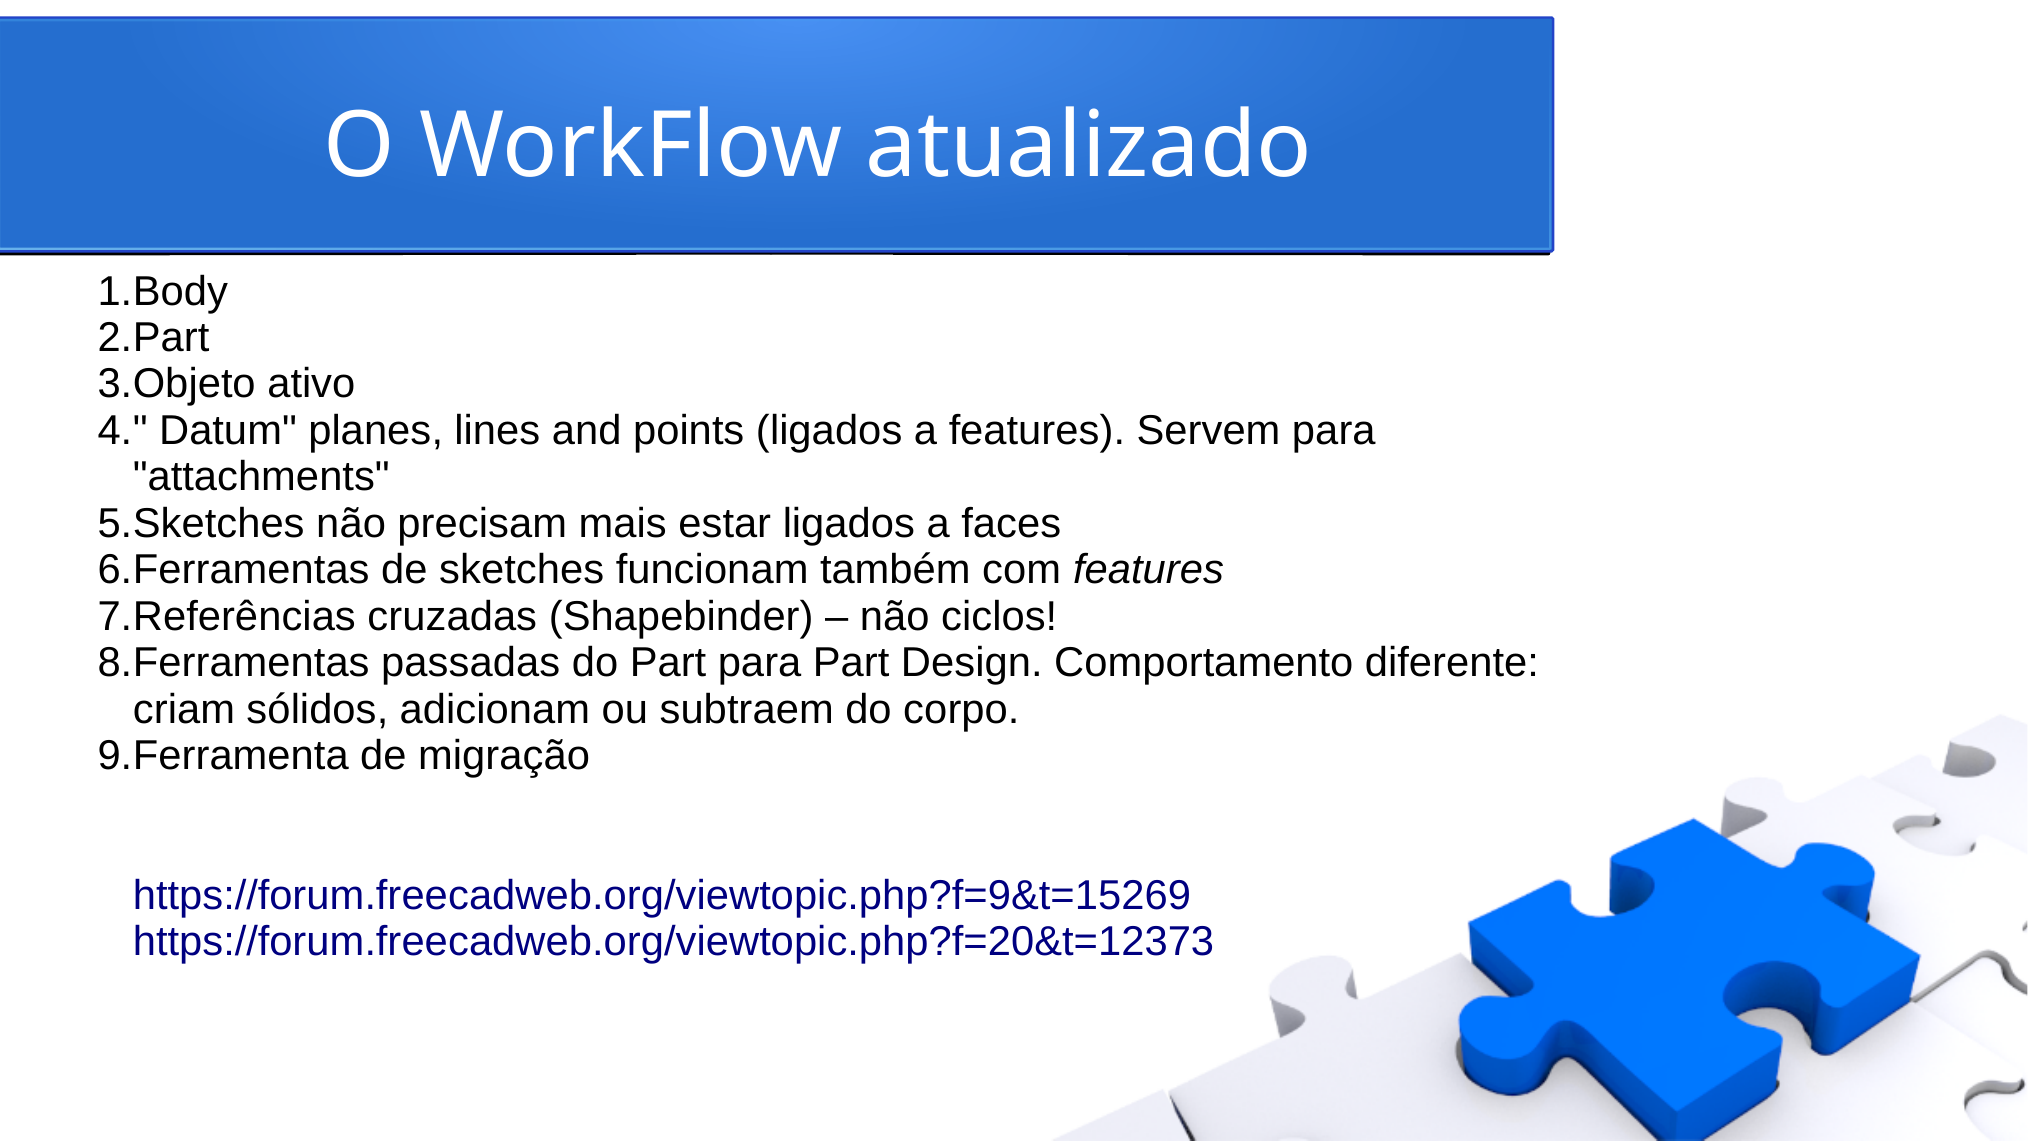

# O WorkFlow atualizado
Body
Part
Objeto ativo
" Datum" planes, lines and points (ligados a features). Servem para "attachments"
Sketches não precisam mais estar ligados a faces
Ferramentas de sketches funcionam também com features
Referências cruzadas (Shapebinder) – não ciclos!
Ferramentas passadas do Part para Part Design. Comportamento diferente: criam sólidos, adicionam ou subtraem do corpo.
Ferramenta de migração
https://forum.freecadweb.org/viewtopic.php?f=9&t=15269
https://forum.freecadweb.org/viewtopic.php?f=20&t=12373